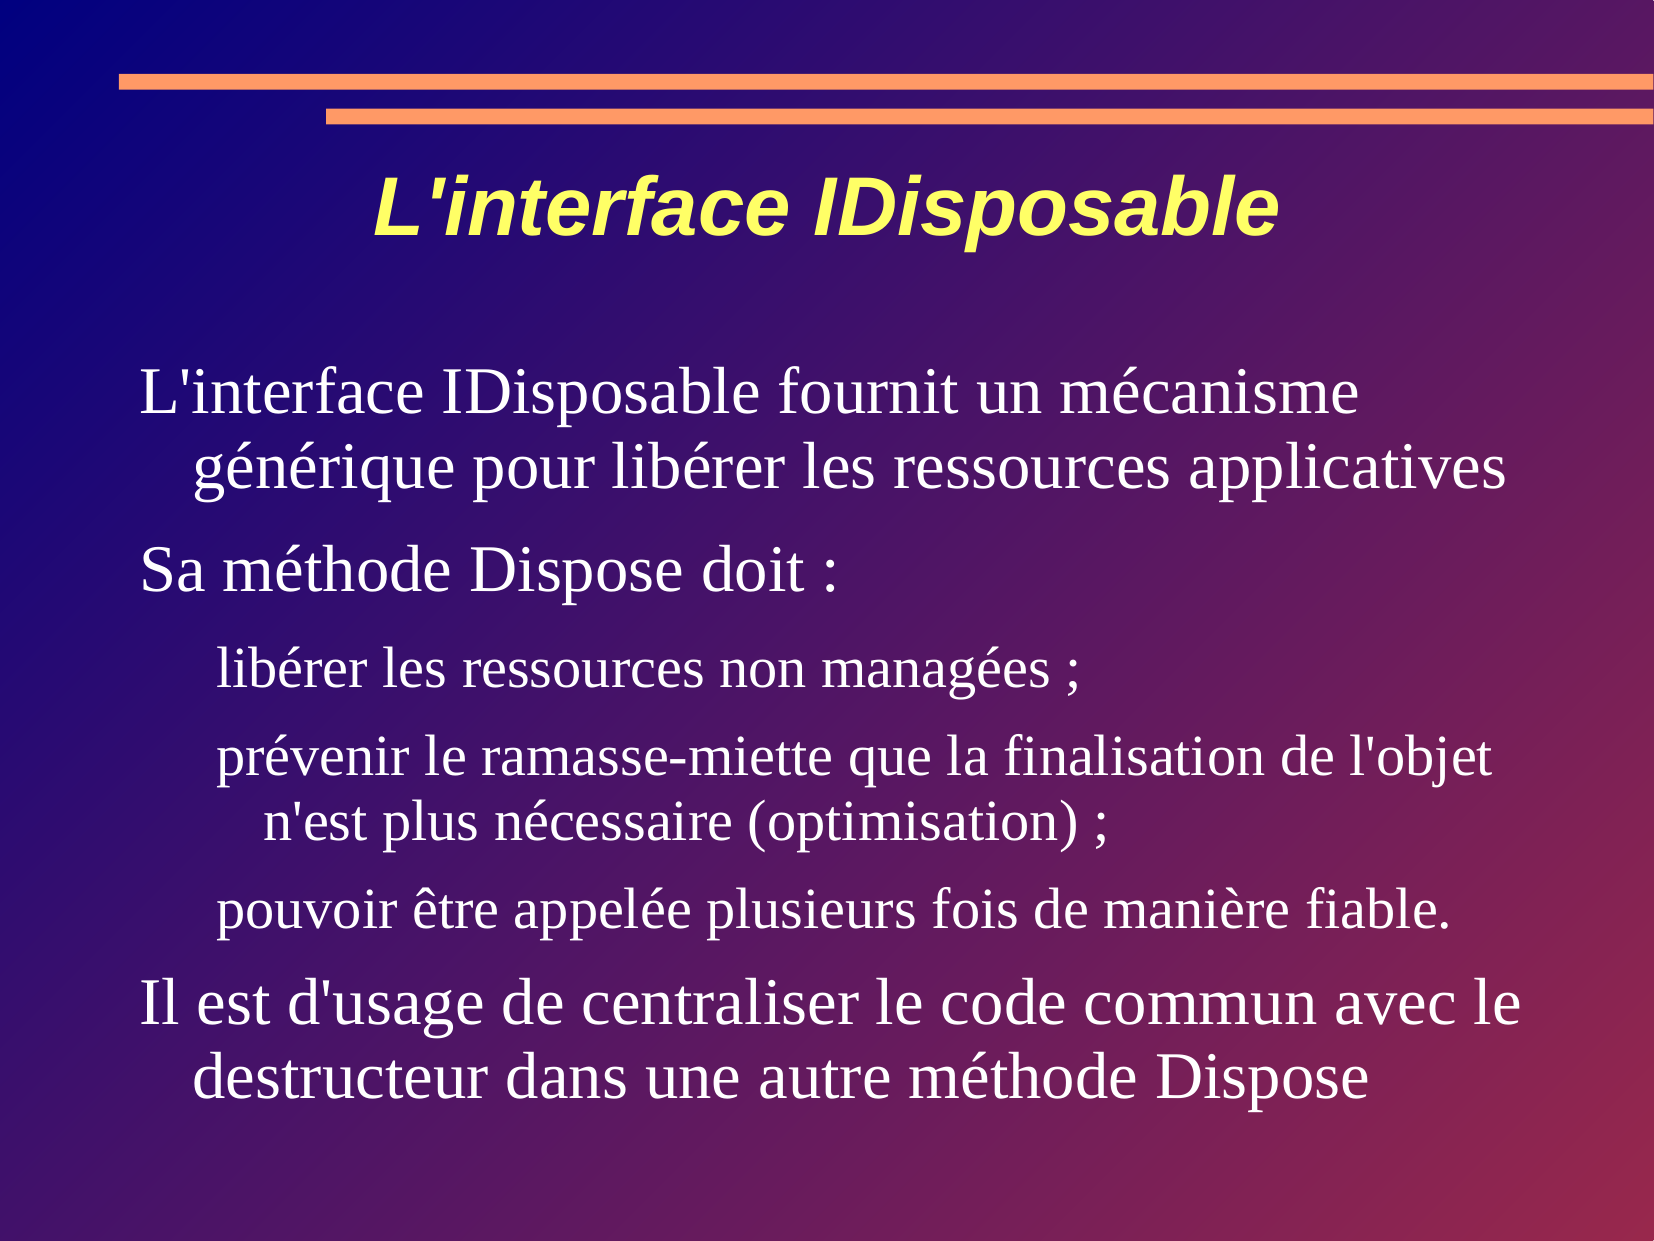

L'interface IDisposable
# L'interface IDisposable fournit un mécanisme générique pour libérer les ressources applicatives
Sa méthode Dispose doit :
libérer les ressources non managées ;
prévenir le ramasse-miette que la finalisation de l'objet n'est plus nécessaire (optimisation) ;
pouvoir être appelée plusieurs fois de manière fiable.
Il est d'usage de centraliser le code commun avec le destructeur dans une autre méthode Dispose